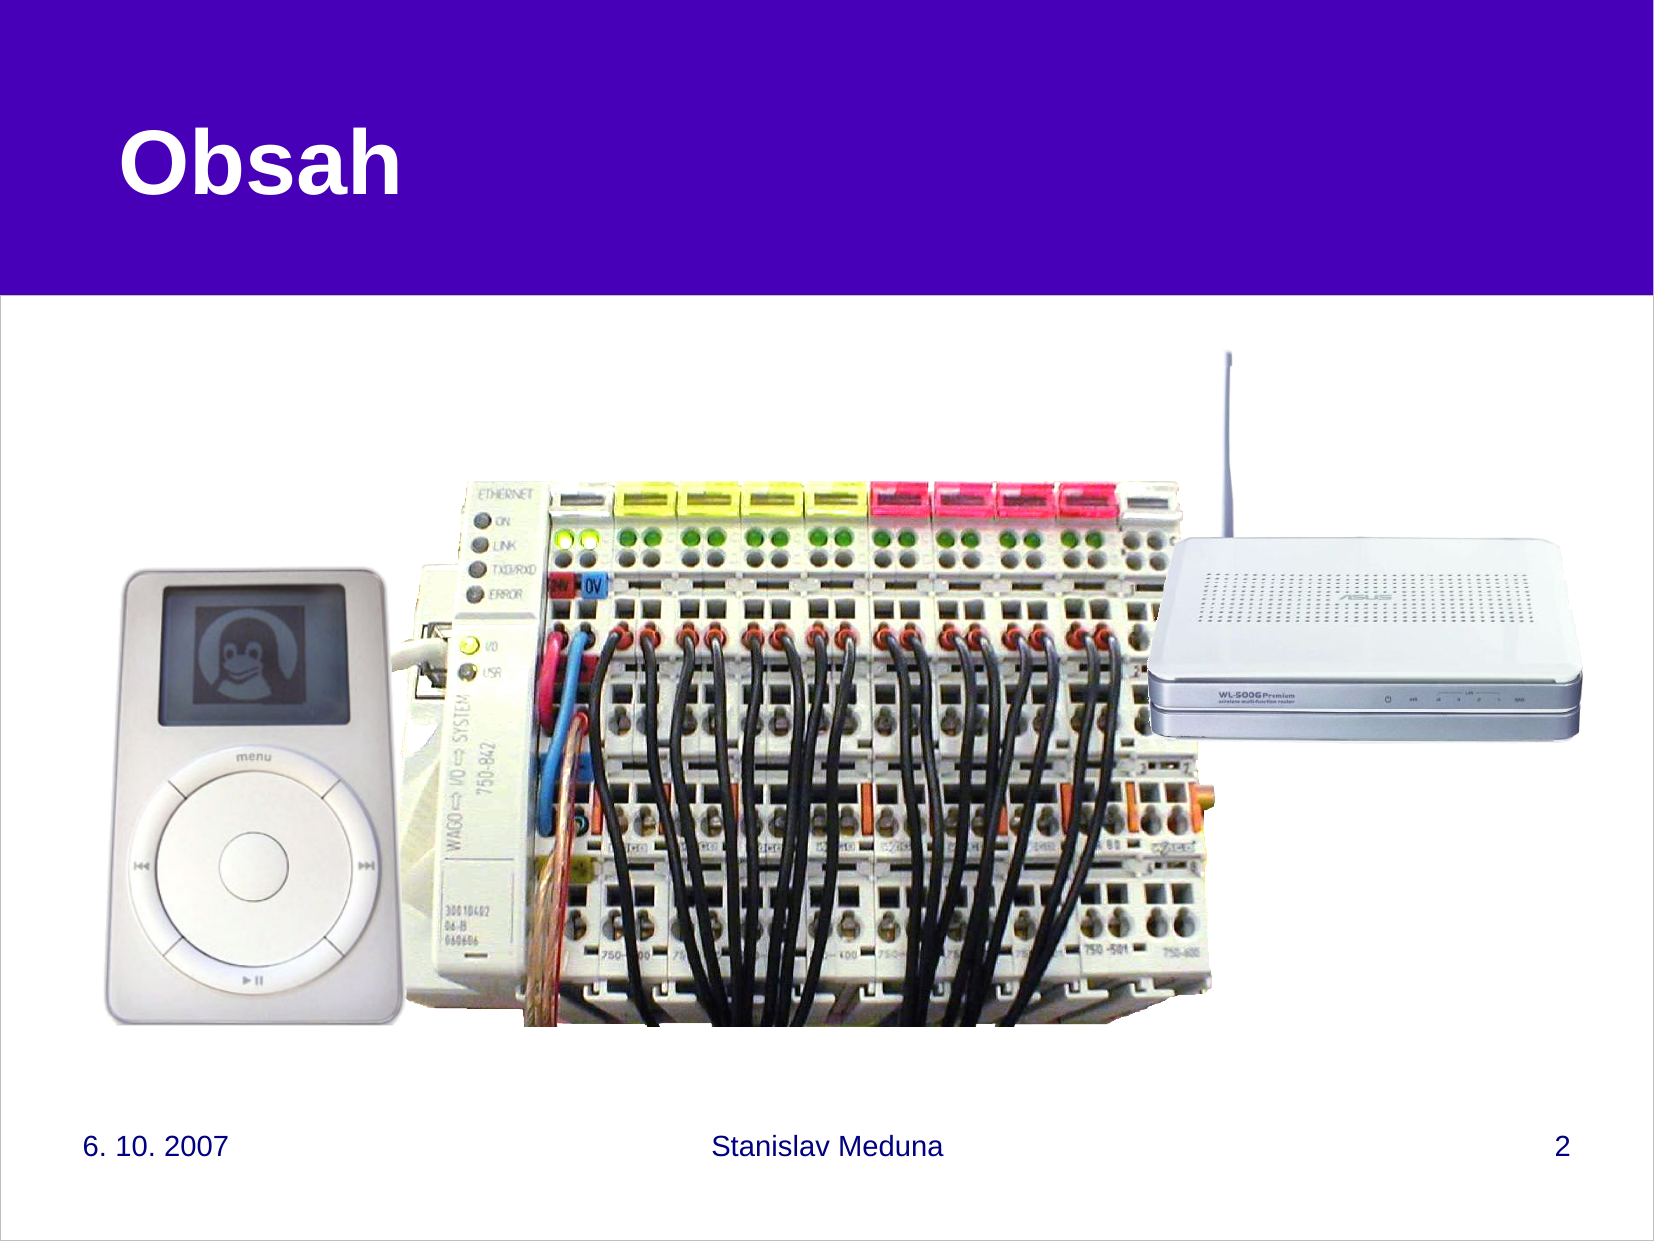

# Obsah
6. 10. 2007
Stanislav Meduna
2